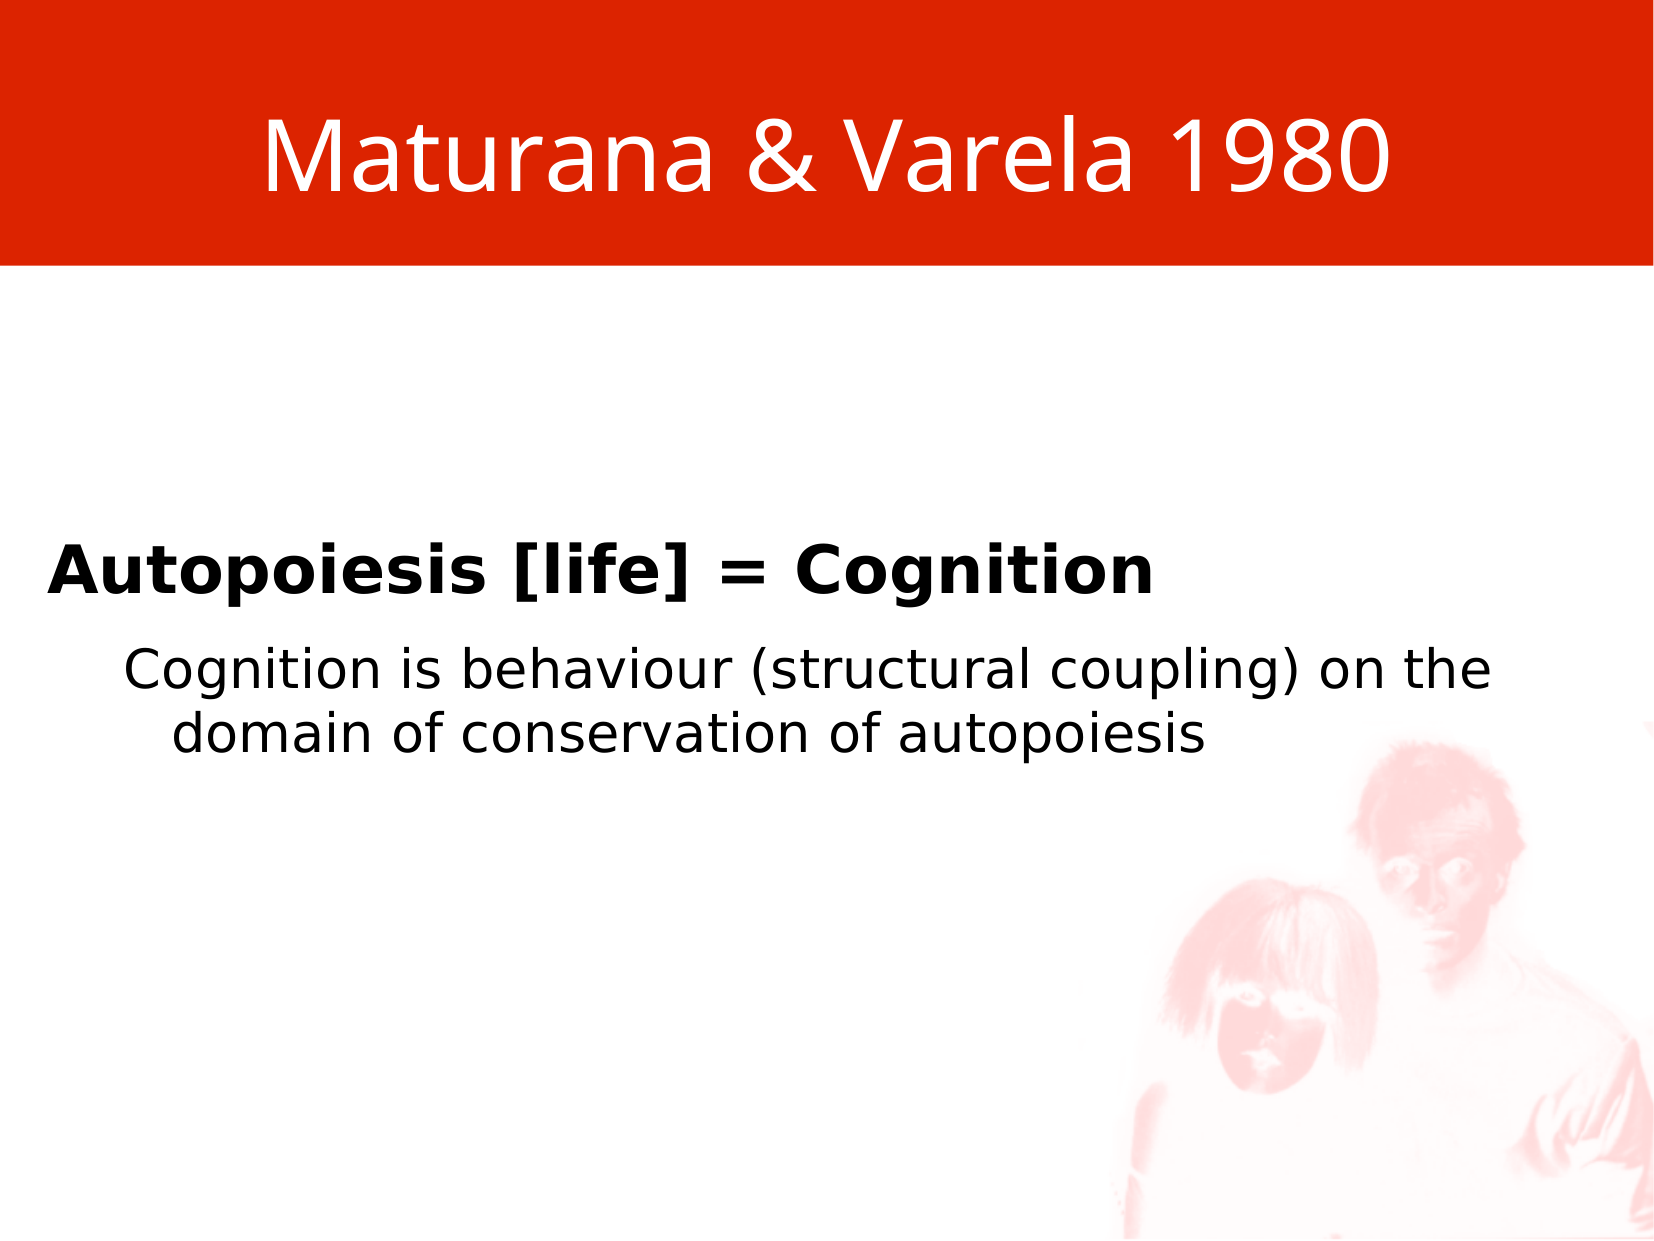

# Maturana & Varela 1980
Autopoiesis [life] = Cognition
Cognition is behaviour (structural coupling) on the domain of conservation of autopoiesis